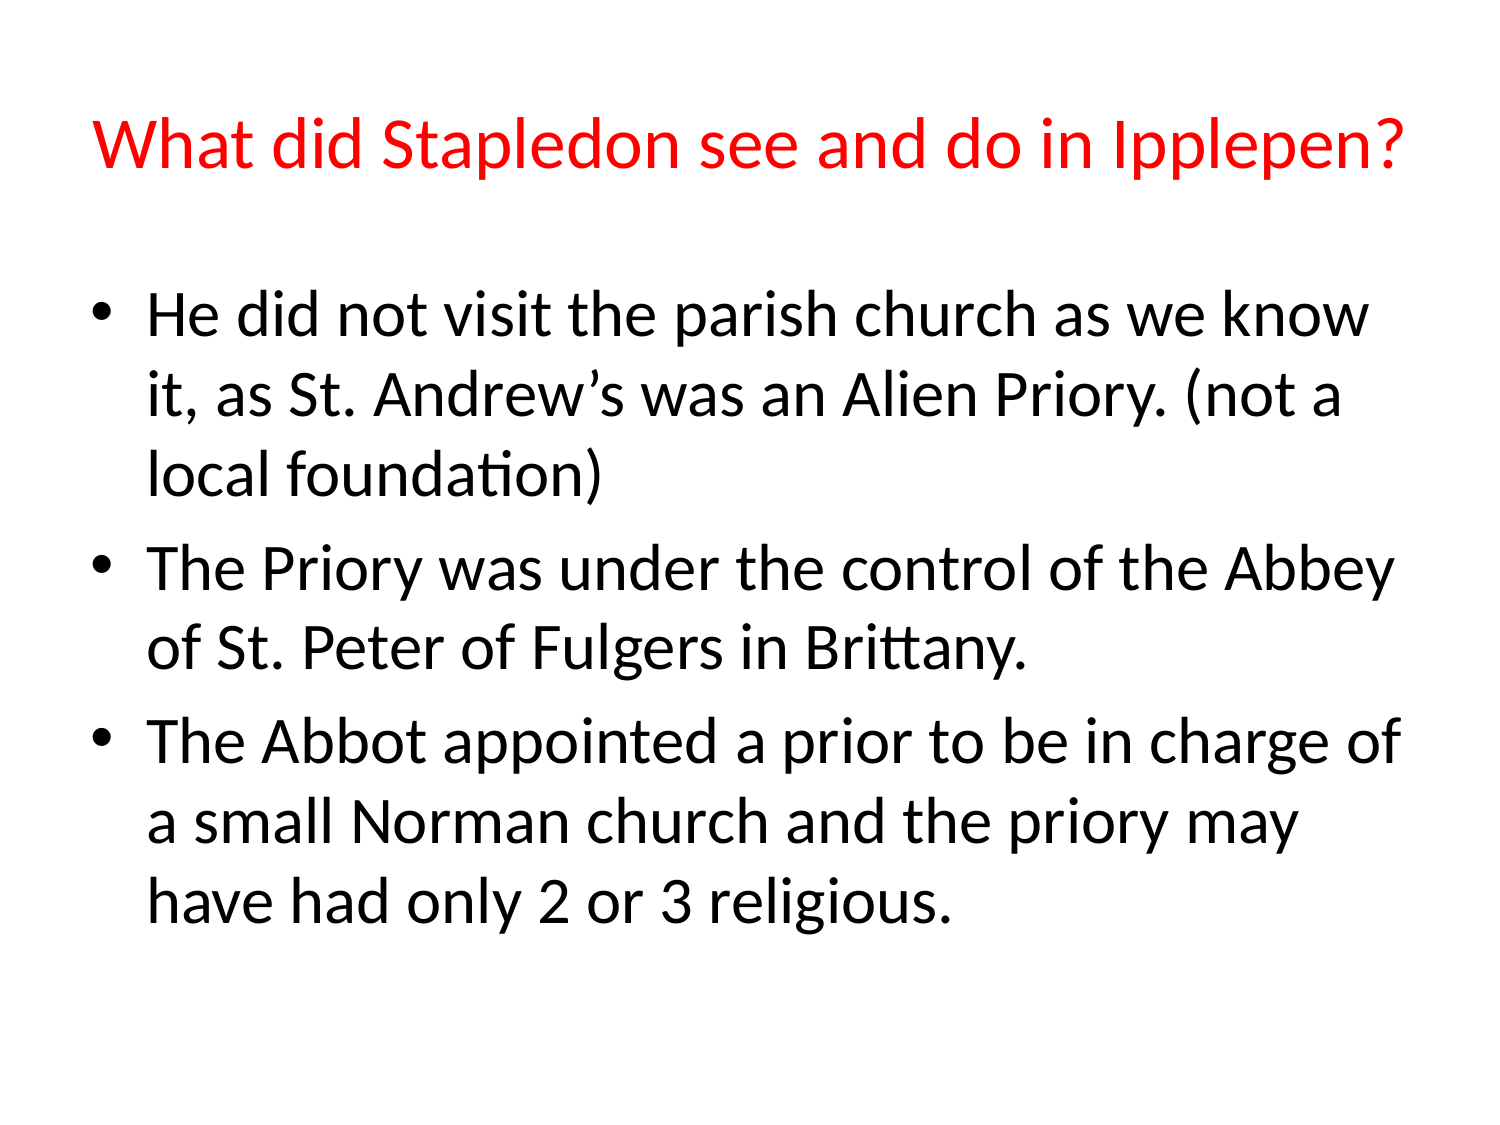

# What did Stapledon see and do in Ipplepen?
He did not visit the parish church as we know it, as St. Andrew’s was an Alien Priory. (not a local foundation)
The Priory was under the control of the Abbey of St. Peter of Fulgers in Brittany.
The Abbot appointed a prior to be in charge of a small Norman church and the priory may have had only 2 or 3 religious.